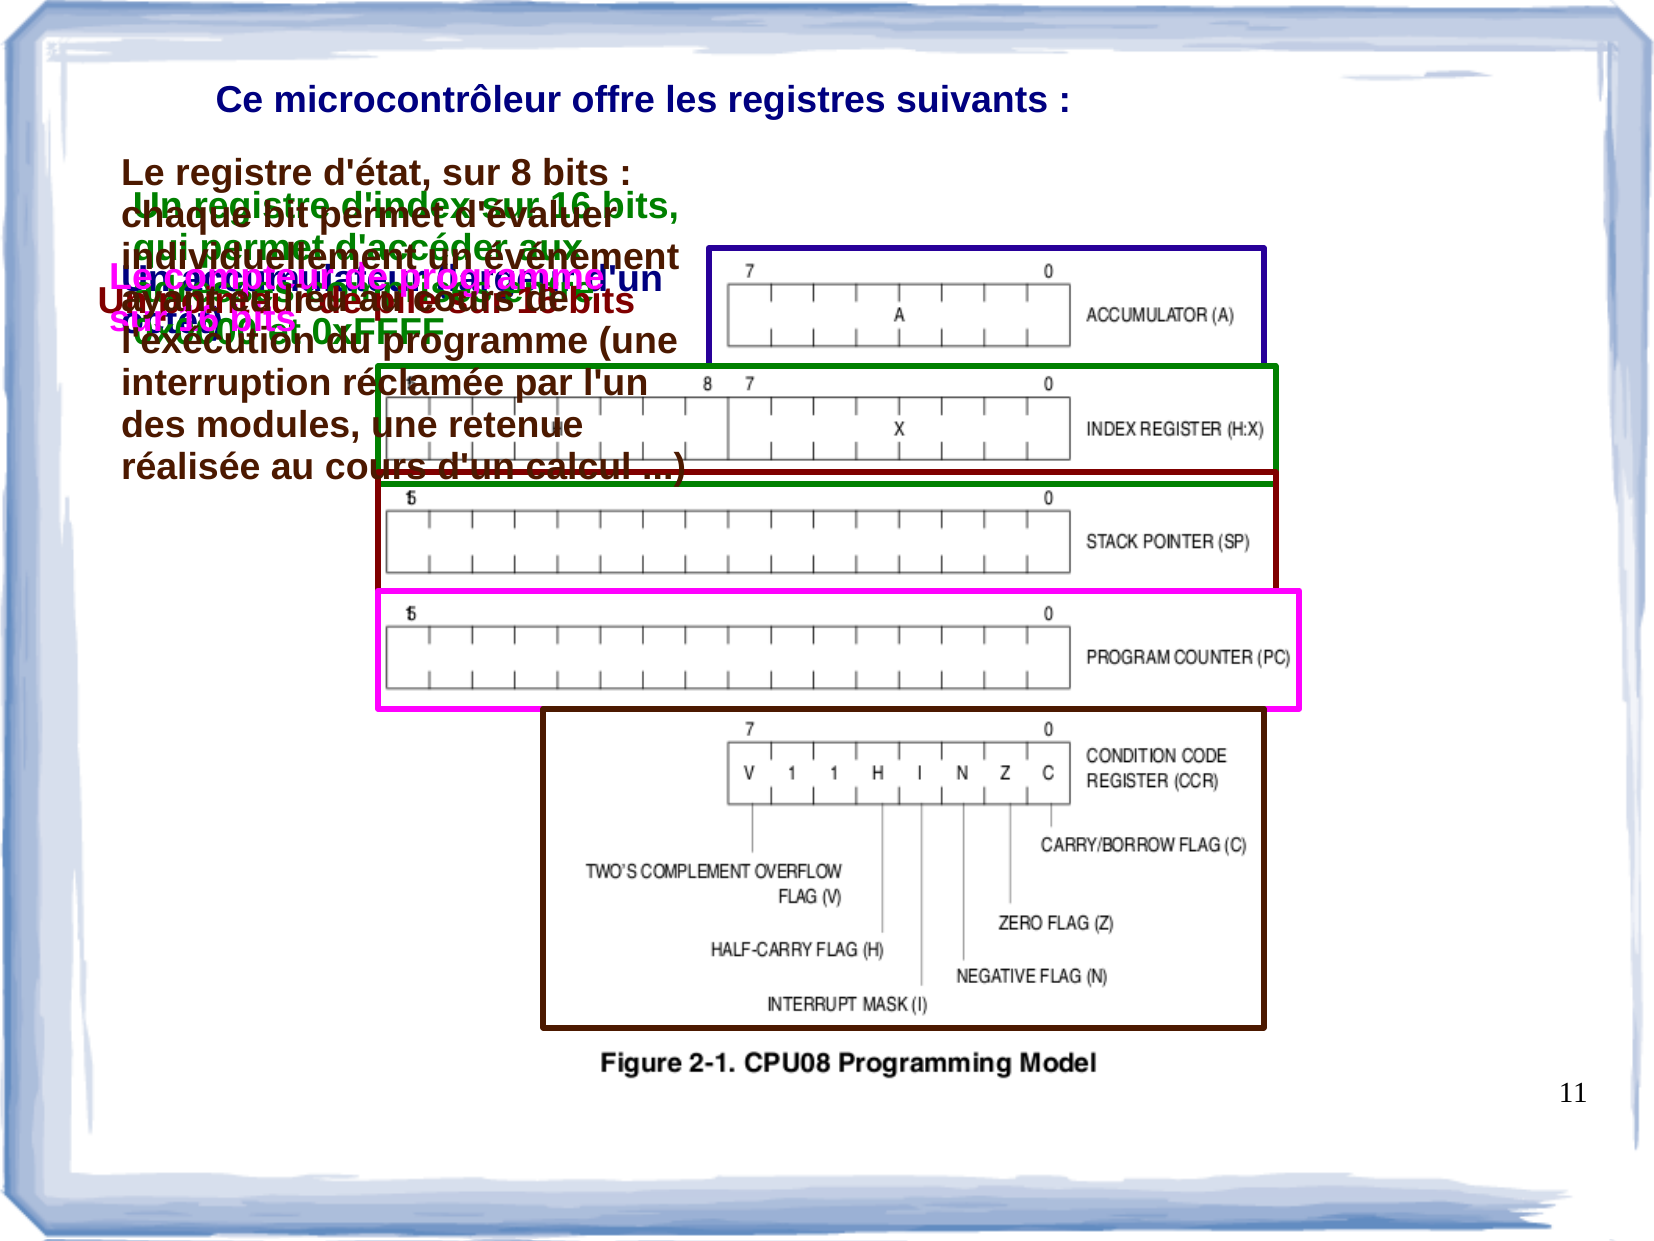

Ce microcontrôleur offre les registres suivants :
Le registre d'état, sur 8 bits : chaque bit permet d'évaluer individuellement un événement ayant eu lieu au cours de l'exécution du programme (une interruption réclamée par l'un des modules, une retenue réalisée au cours d'un calcul ...)
Un registre d'index sur 16 bits, qui permet d'accéder aux adresses comprises entre 0x0000 et 0xFFFF
Le compteur de programme sur 16 bits
Un accumulateur (largeur d'un octet)
Un pointeur de pile sur 16 bits
11